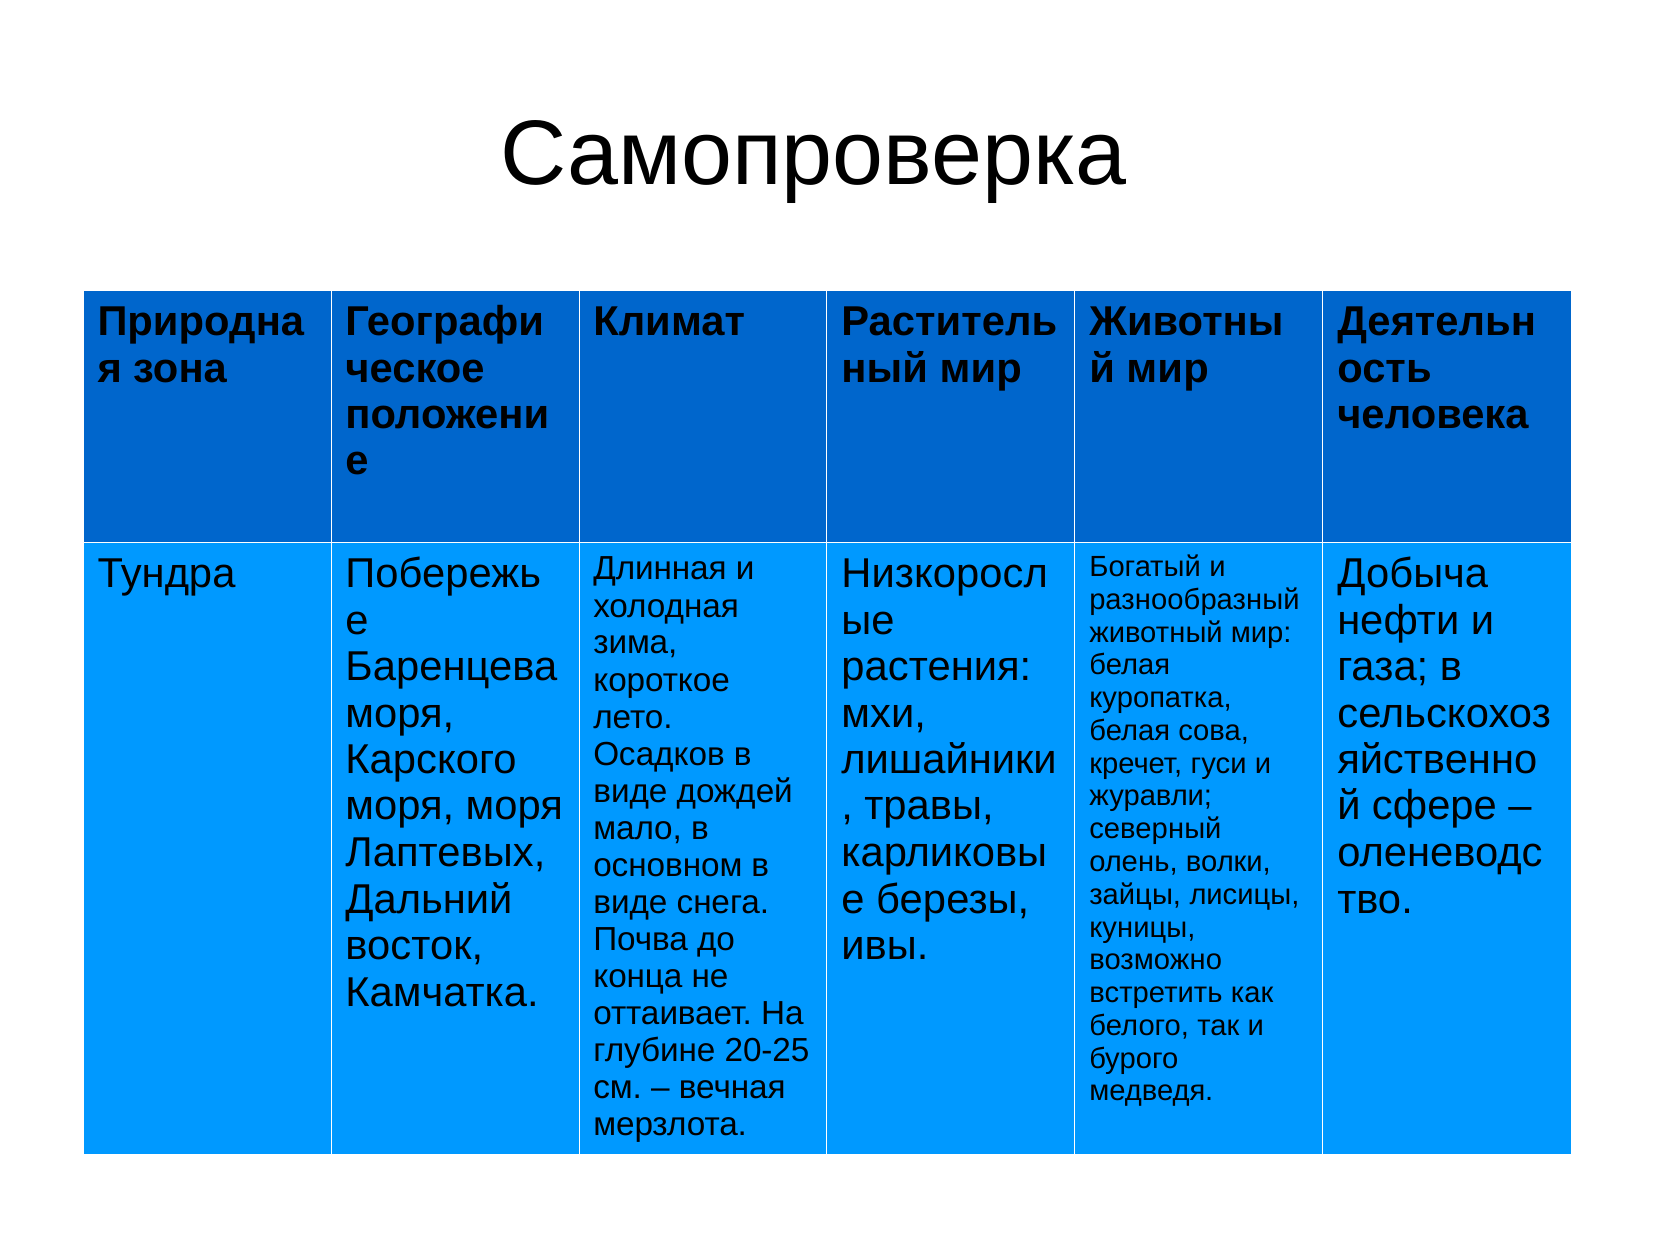

# Самопроверка
| Природная зона | Географическое положение | Климат | Растительный мир | Животный мир | Деятельность человека |
| --- | --- | --- | --- | --- | --- |
| Тундра | Побережье Баренцева моря, Карского моря, моря Лаптевых, Дальний восток, Камчатка. | Длинная и холодная зима, короткое лето. Осадков в виде дождей мало, в основном в виде снега. Почва до конца не оттаивает. На глубине 20-25 см. – вечная мерзлота. | Низкорослые растения: мхи, лишайники, травы, карликовые березы, ивы. | Богатый и разнообразный животный мир: белая куропатка, белая сова, кречет, гуси и журавли; северный олень, волки, зайцы, лисицы, куницы, возможно встретить как белого, так и бурого медведя. | Добыча нефти и газа; в сельскохозяйственной сфере – оленеводство. |